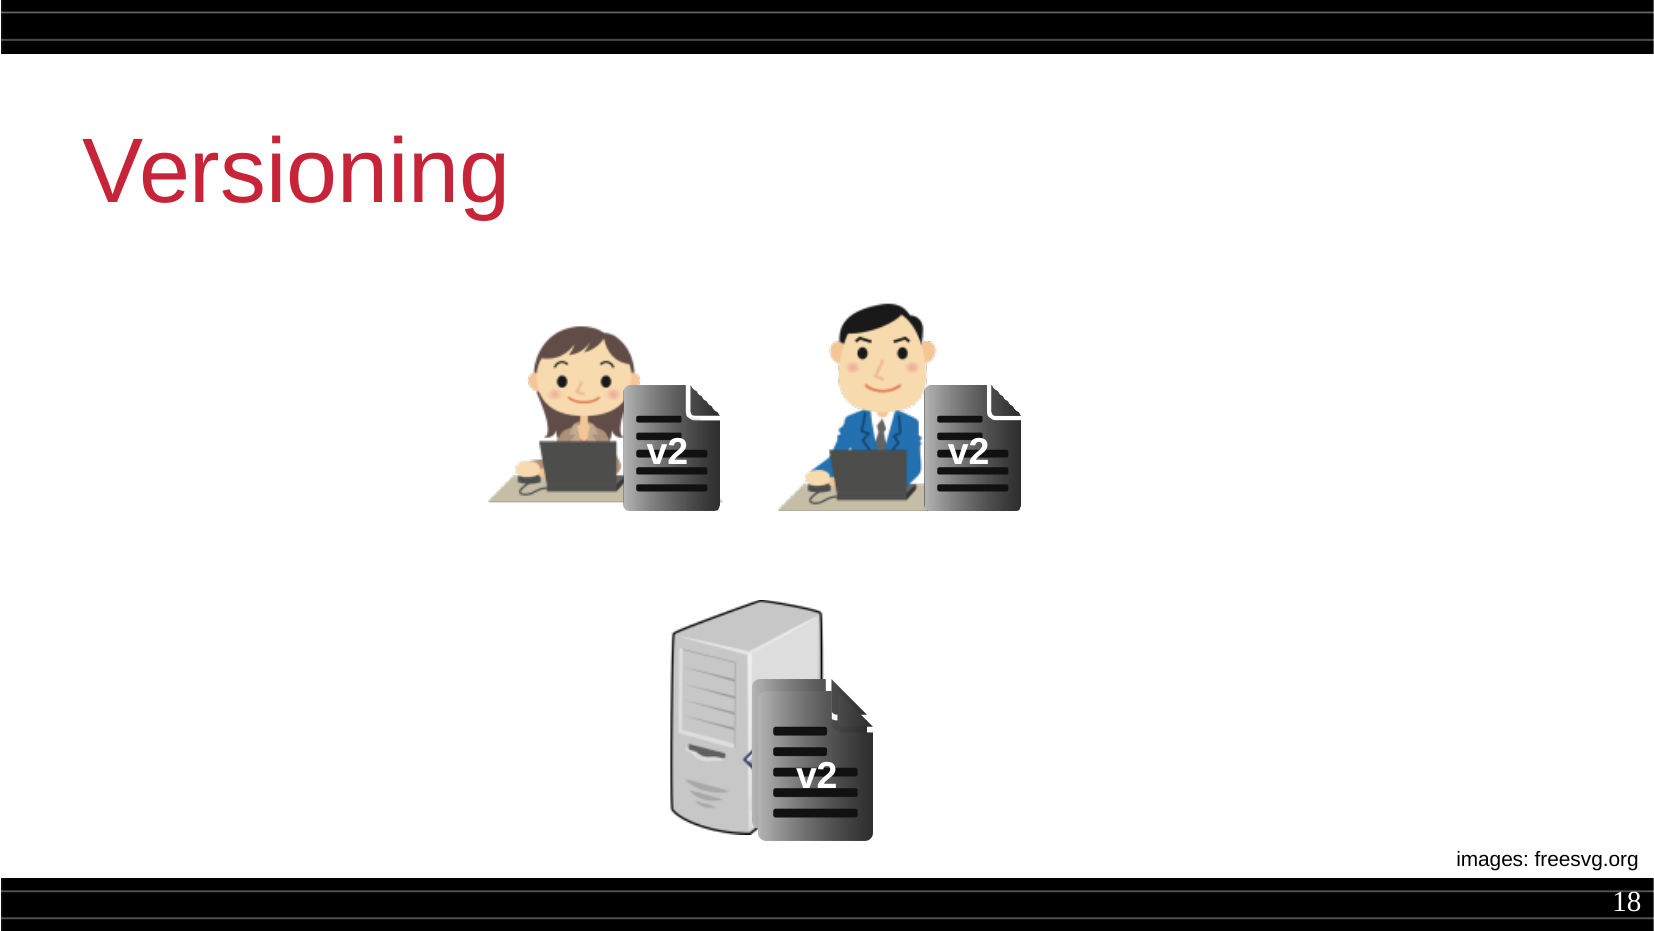

# Versioning
v2
v1
v2
v1
v2
images: freesvg.org